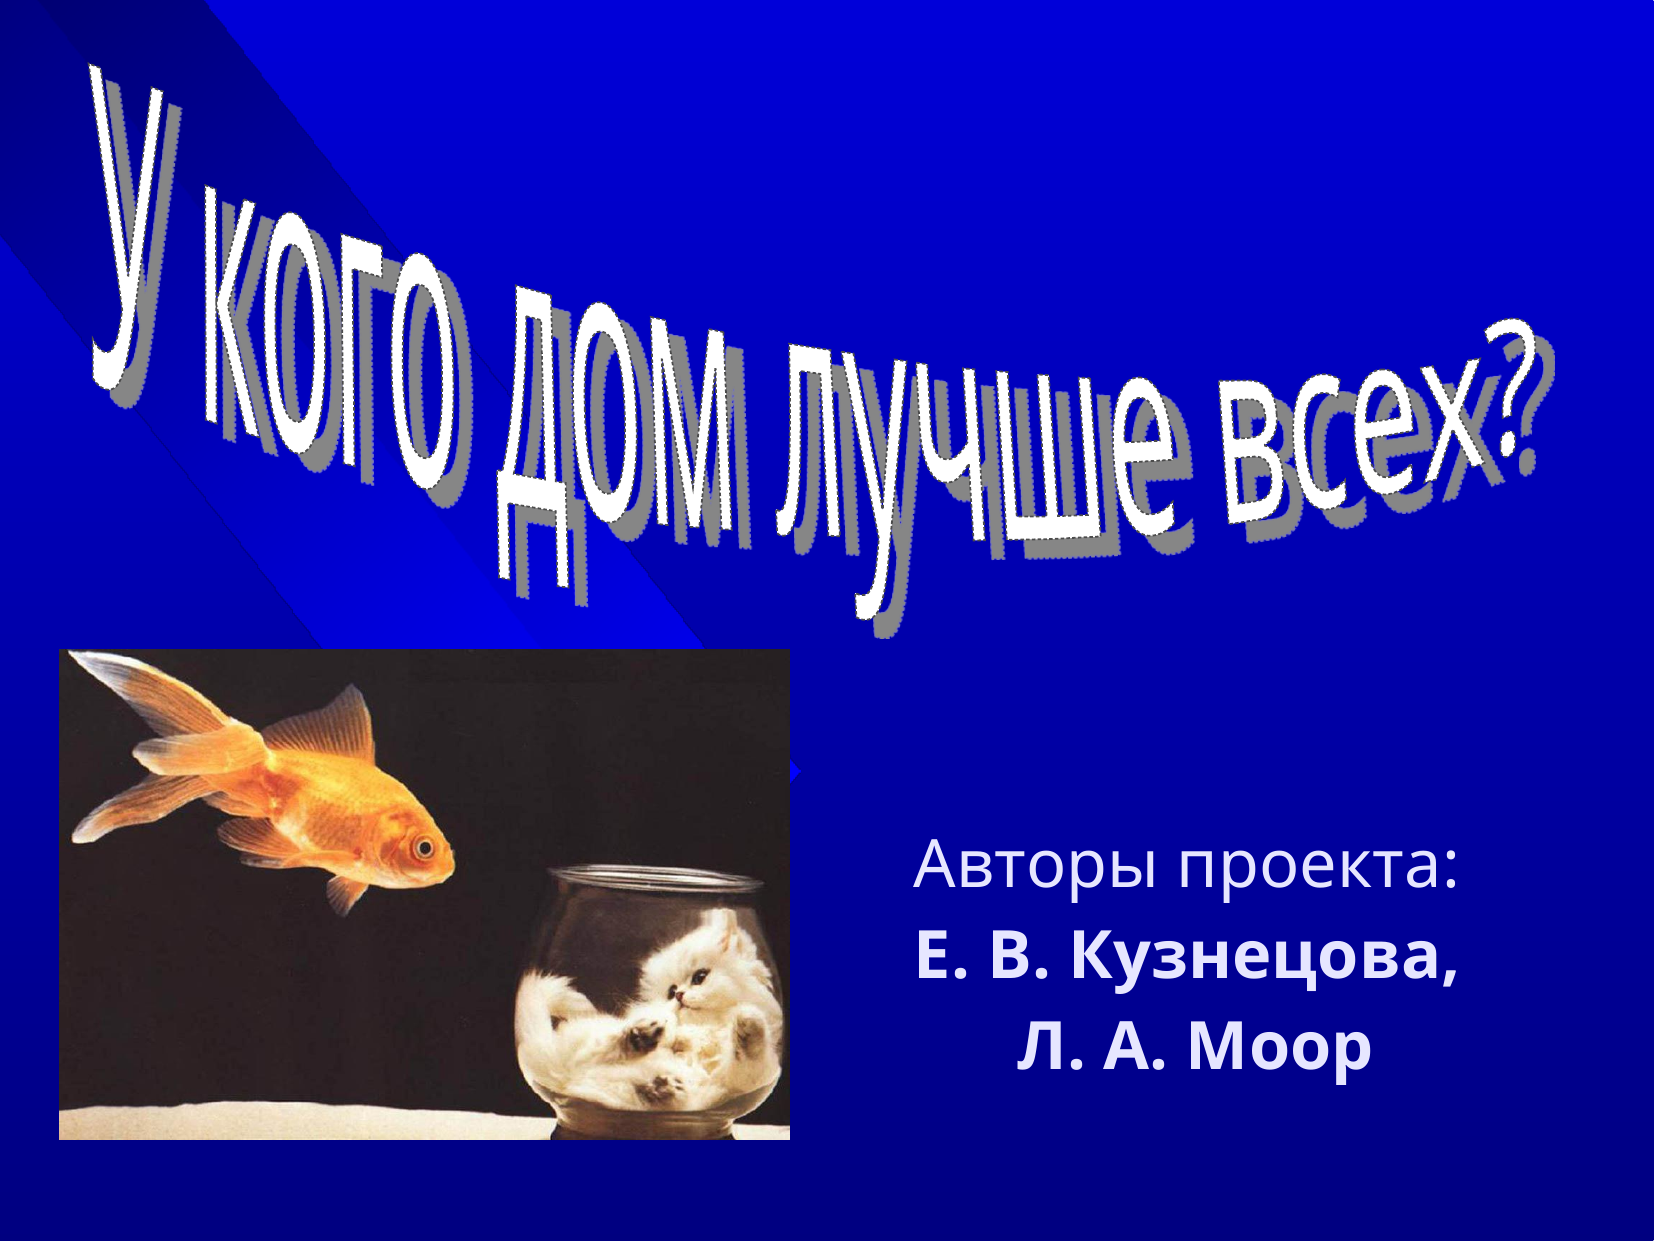

У кого дом лучше всех?
# Авторы проекта:
Е. В. Кузнецова,
Л. А. Моор